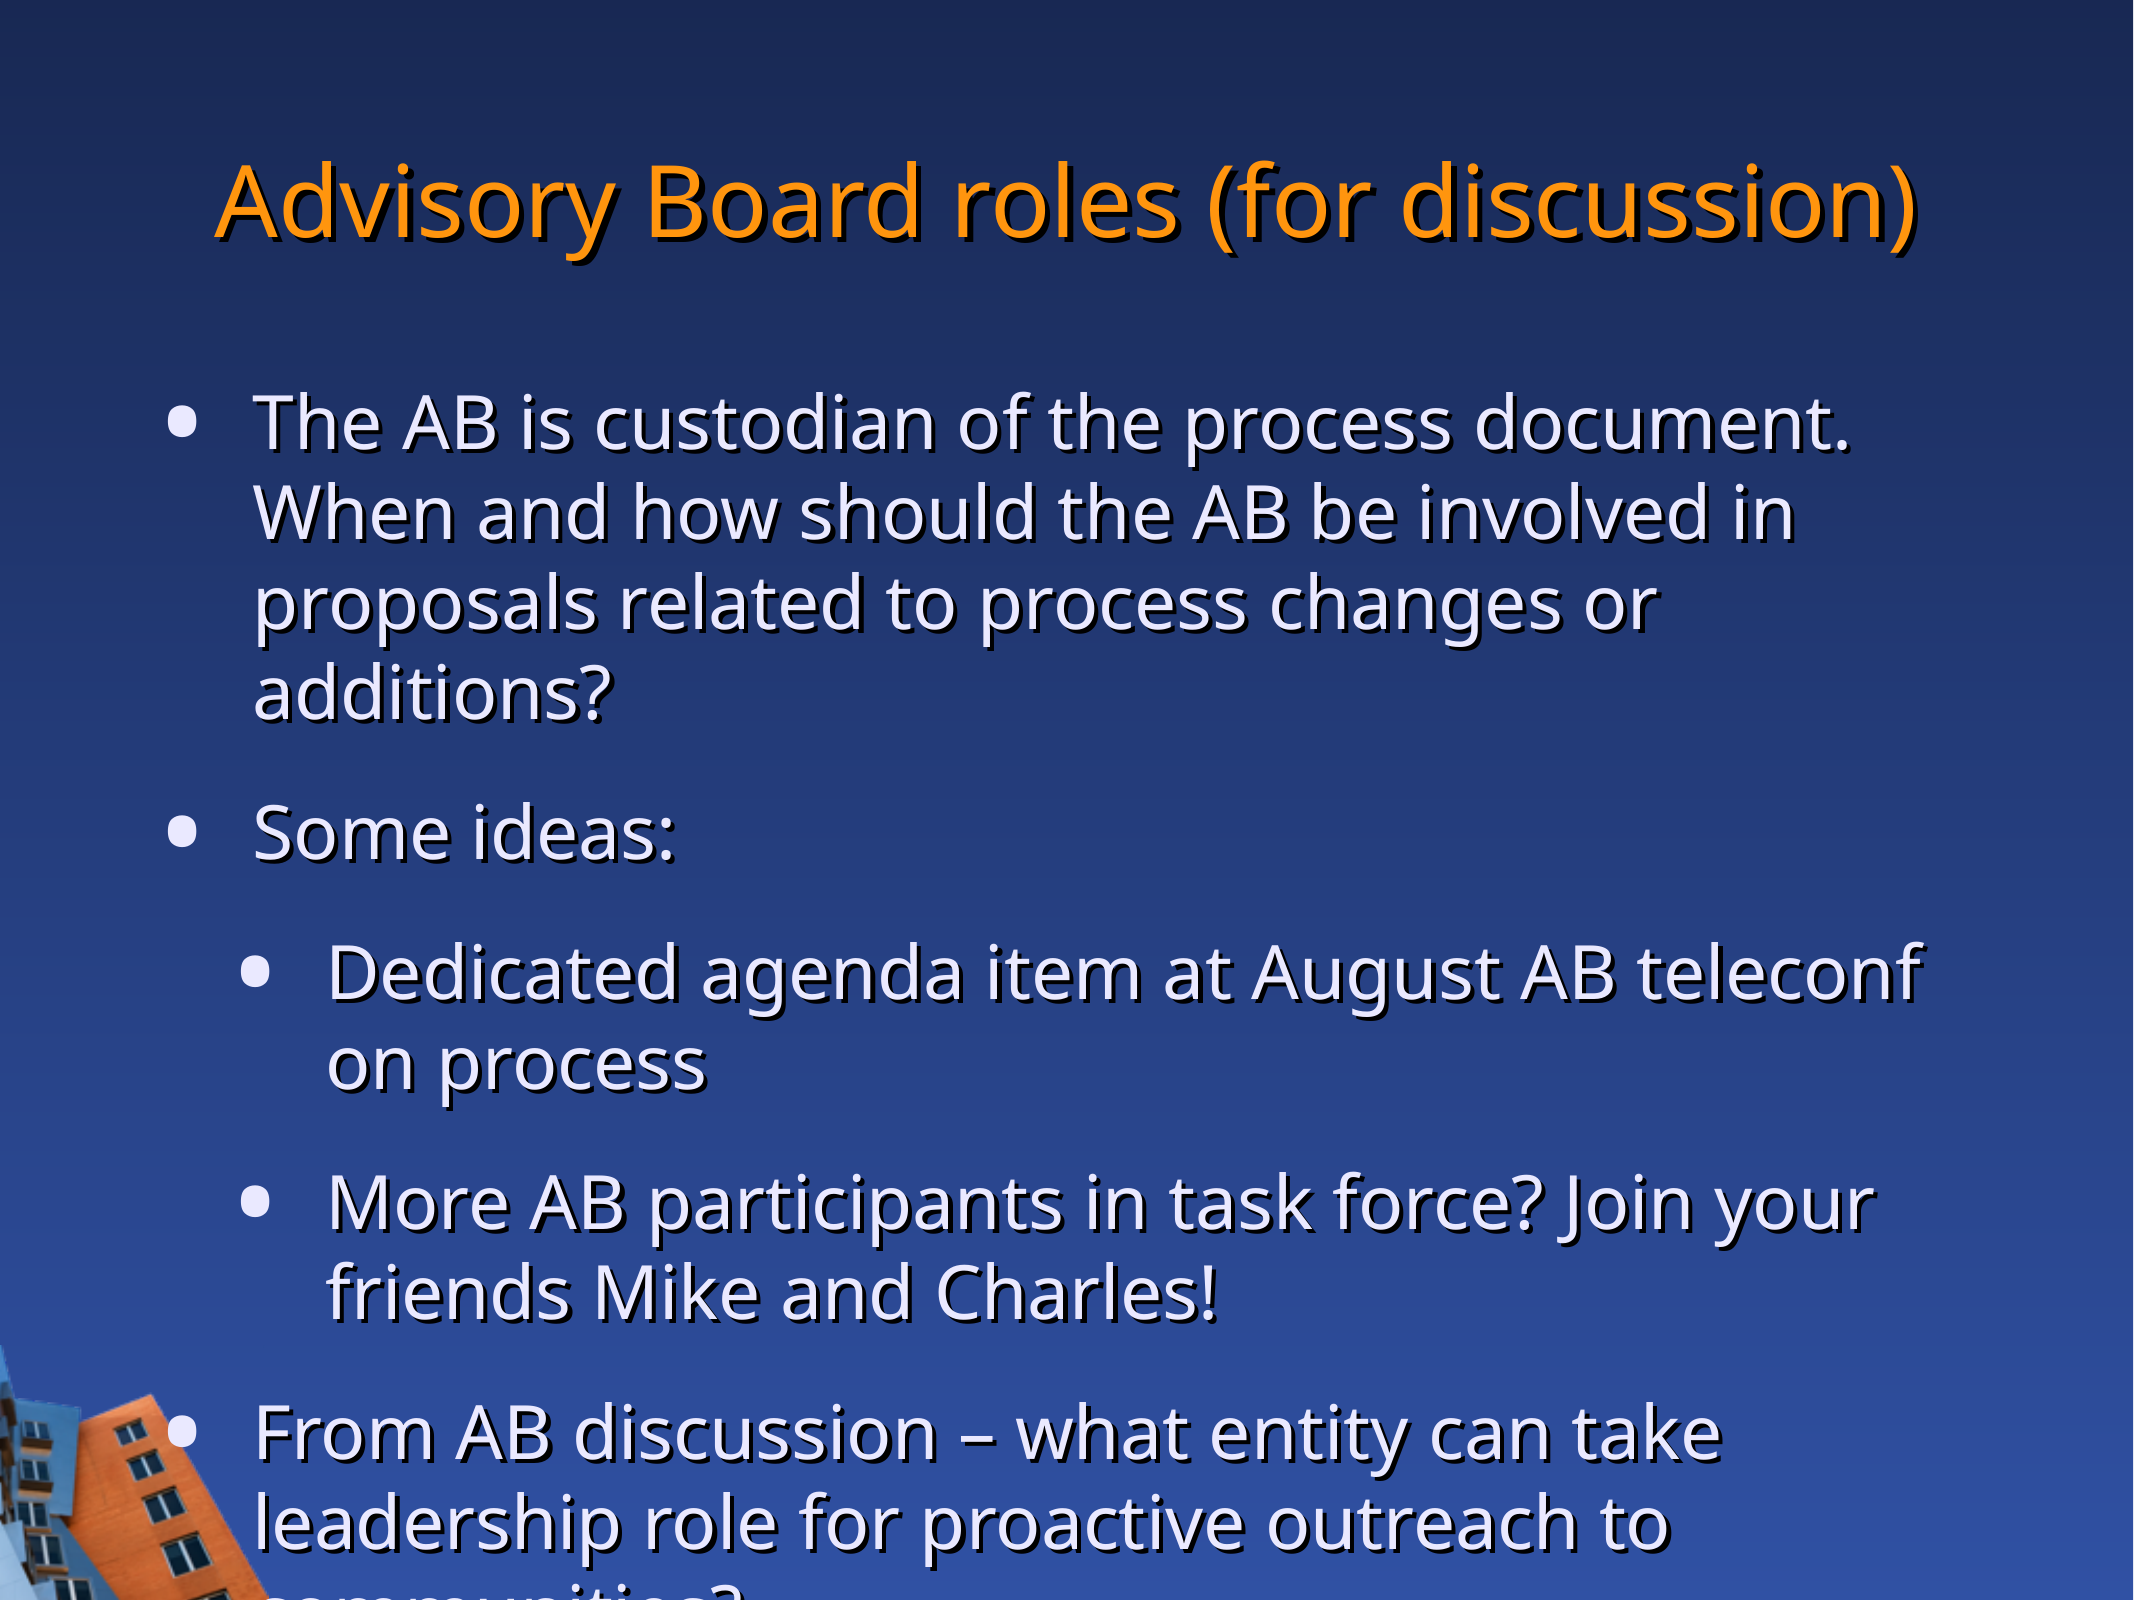

# Advisory Board roles (for discussion)
The AB is custodian of the process document. When and how should the AB be involved in proposals related to process changes or additions?
Some ideas:
Dedicated agenda item at August AB teleconf on process
More AB participants in task force? Join your friends Mike and Charles!
From AB discussion – what entity can take leadership role for proactive outreach to communities?